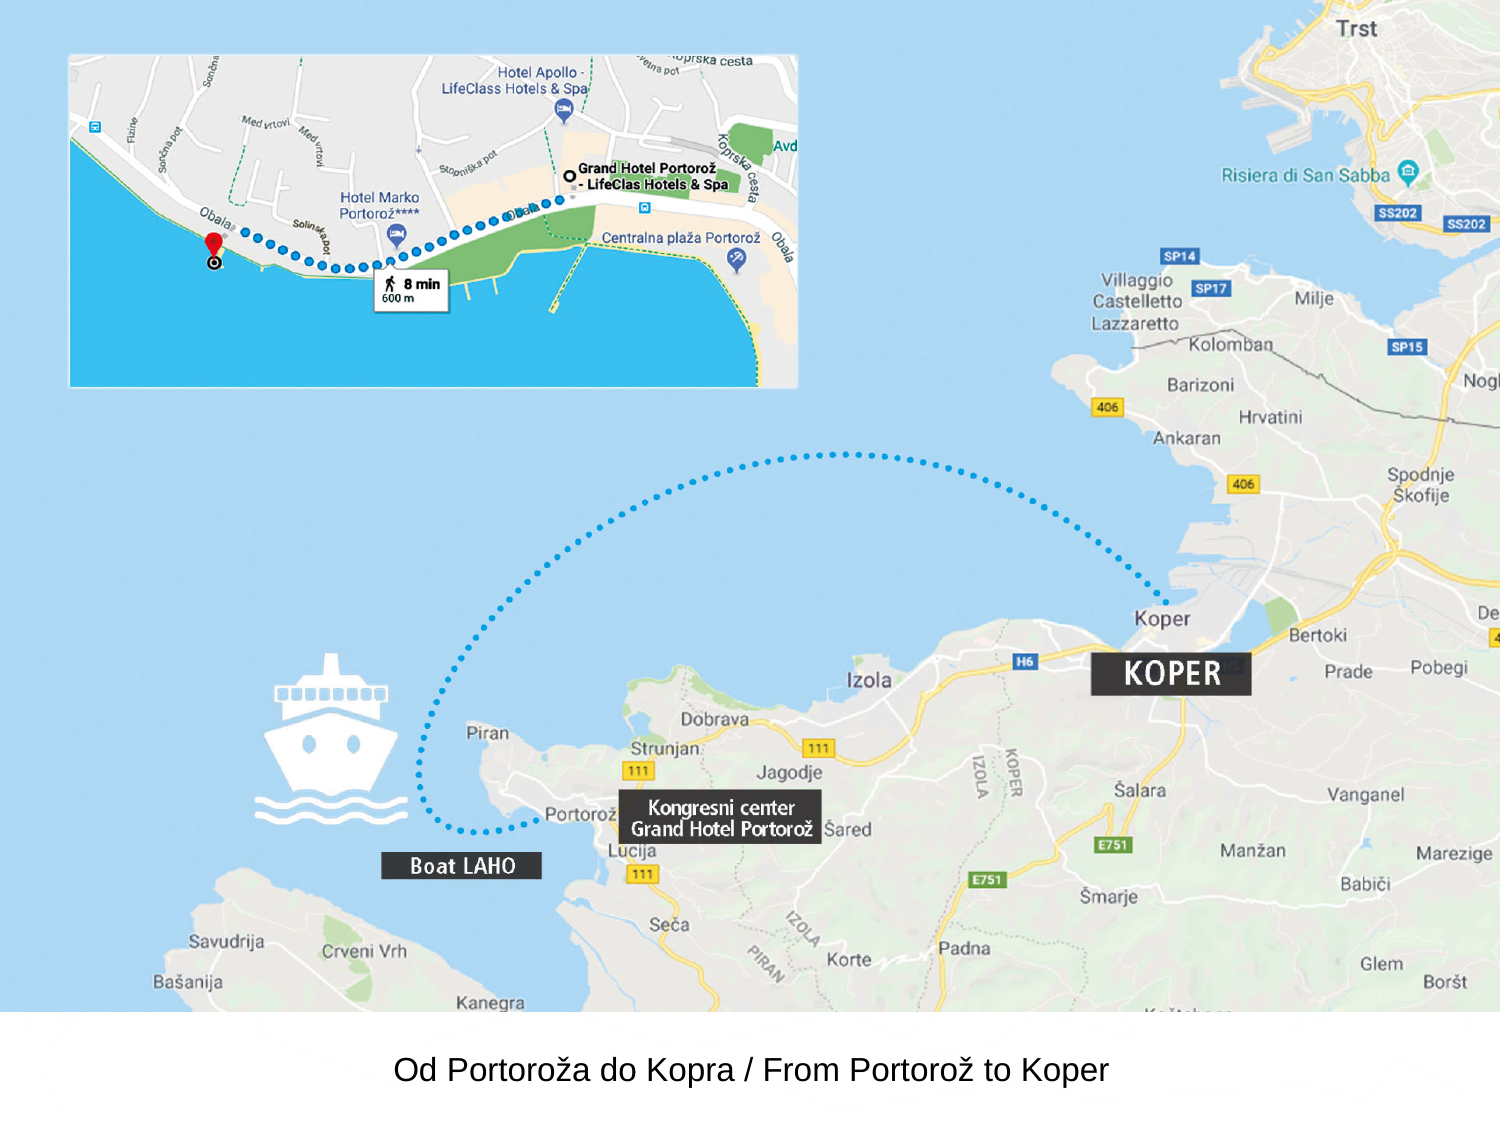

Od Portoroža do Kopra / From Portorož to Koper